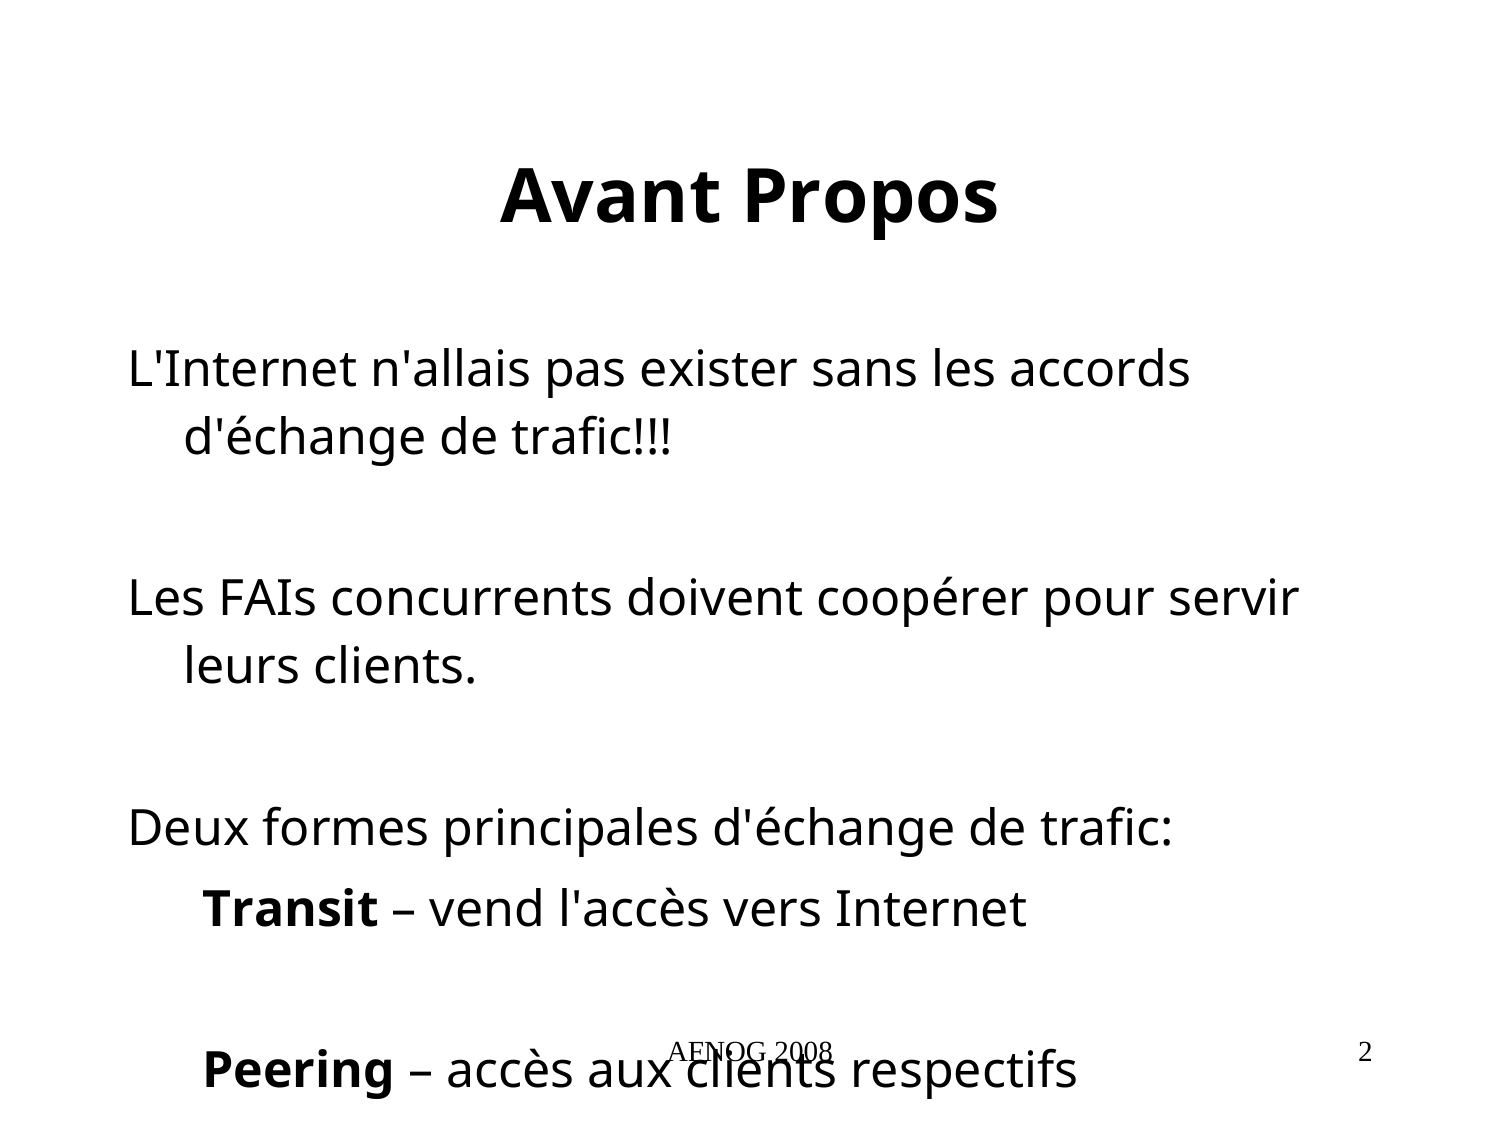

# Avant Propos
L'Internet n'allais pas exister sans les accords d'échange de trafic!!!
Les FAIs concurrents doivent coopérer pour servir leurs clients.
Deux formes principales d'échange de trafic:
Transit – vend l'accès vers Internet
Peering – accès aux clients respectifs
AFNOG 2008